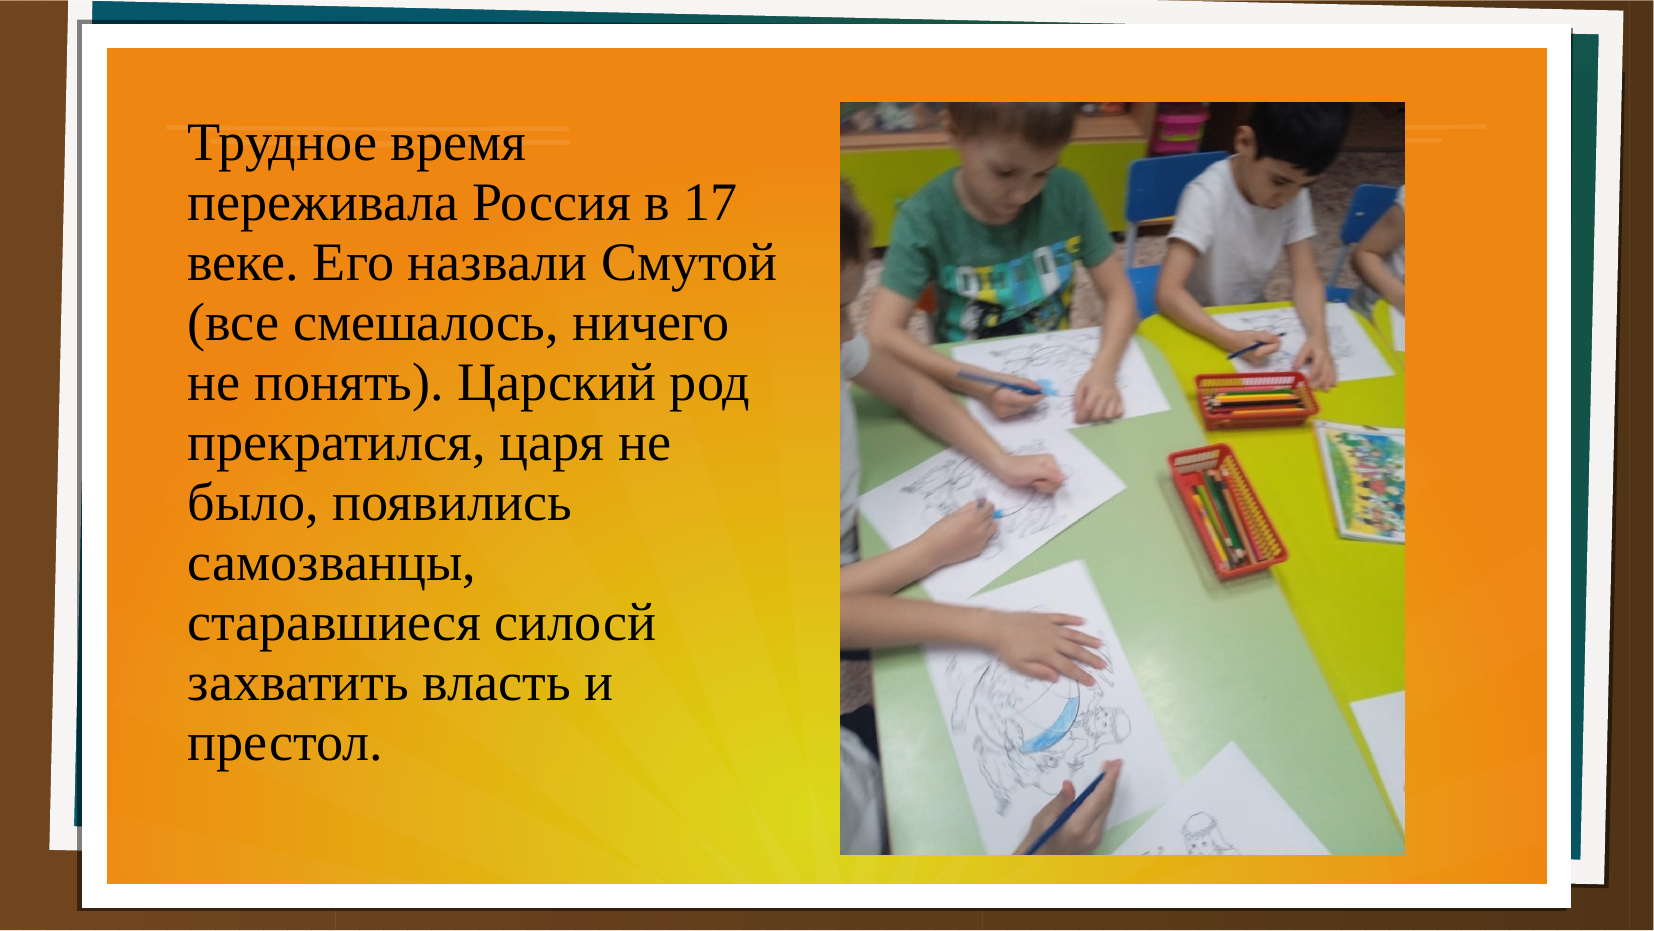

Трудное время переживала Россия в 17 веке. Его назвали Смутой (все смешалось, ничего не понять). Царский род прекратился, царя не было, появились самозванцы, старавшиеся силосй захватить власть и престол.